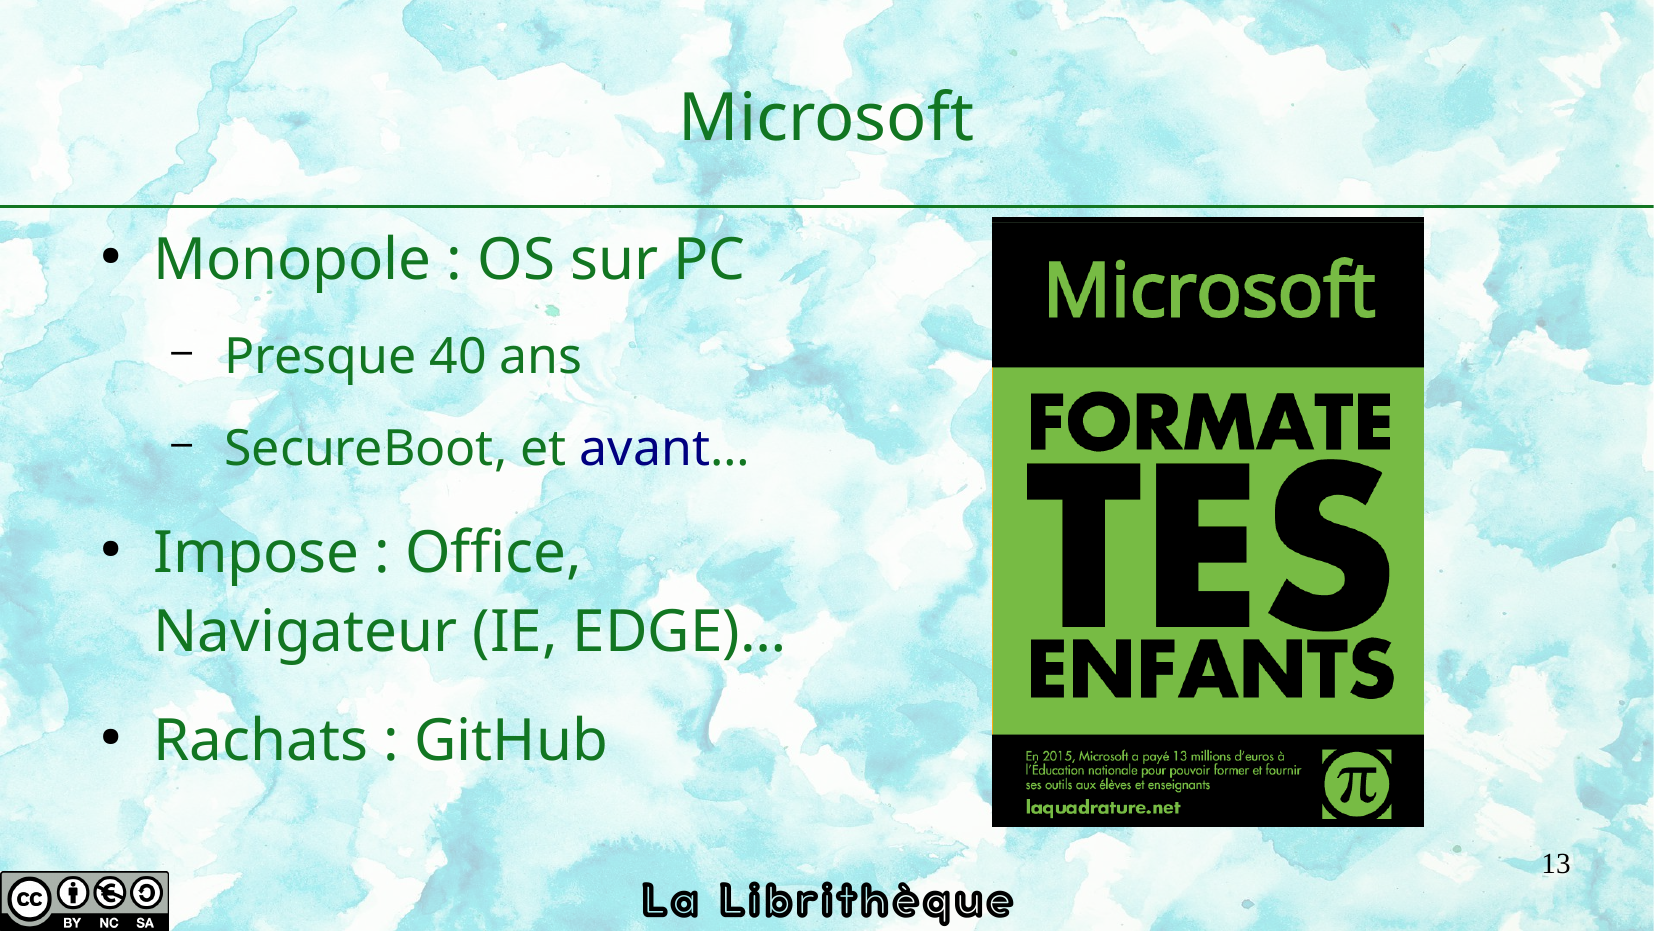

# Microsoft
Monopole : OS sur PC
Presque 40 ans
SecureBoot, et avant…
Impose : Office, Navigateur (IE, EDGE)…
Rachats : GitHub
13